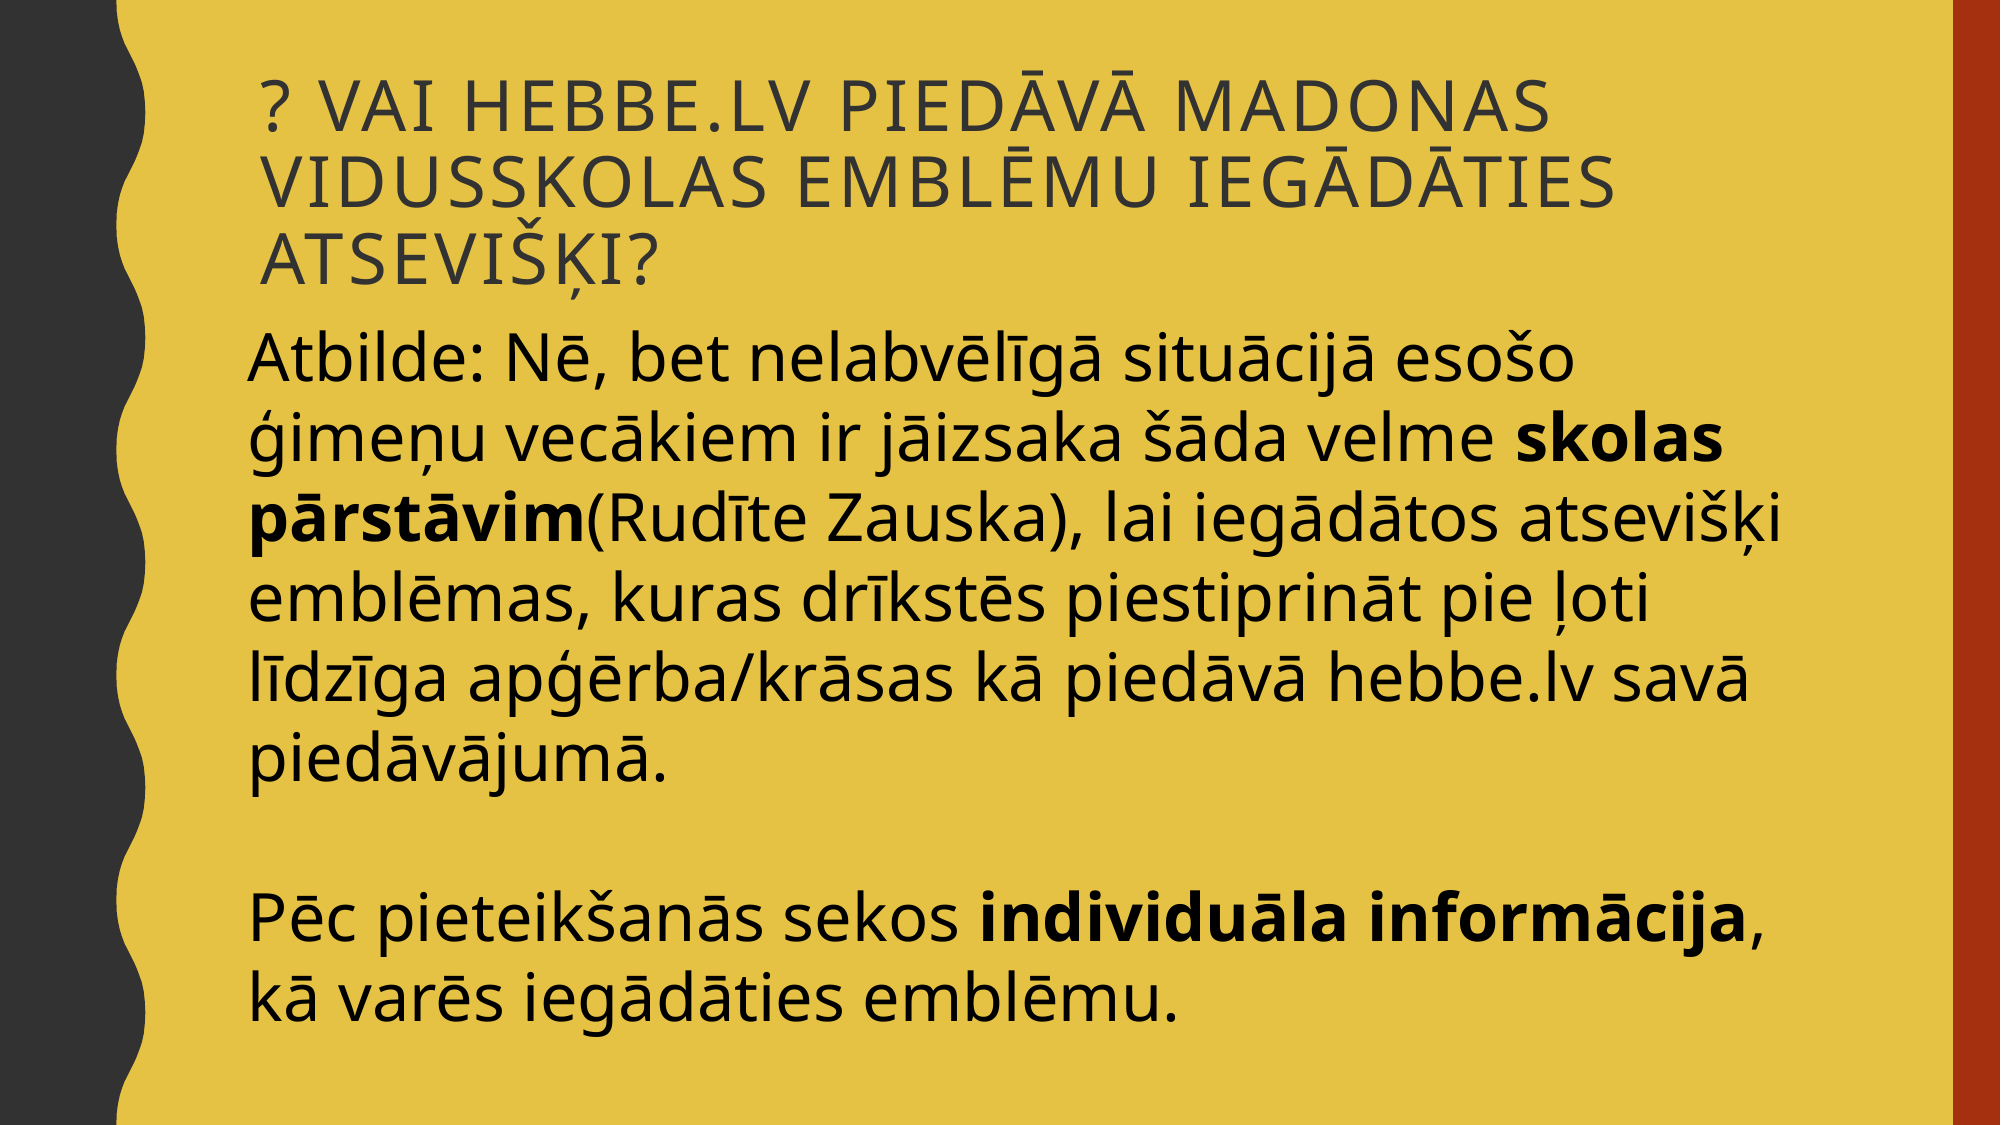

# ? Vai hebbe.lv piedāvā madonas vidusskolas emblēmu iegādāties atsevišķi?
Atbilde: Nē, bet nelabvēlīgā situācijā esošo ģimeņu vecākiem ir jāizsaka šāda velme skolas pārstāvim(Rudīte Zauska), lai iegādātos atsevišķi emblēmas, kuras drīkstēs piestiprināt pie ļoti līdzīga apģērba/krāsas kā piedāvā hebbe.lv savā piedāvājumā.
Pēc pieteikšanās sekos individuāla informācija, kā varēs iegādāties emblēmu.